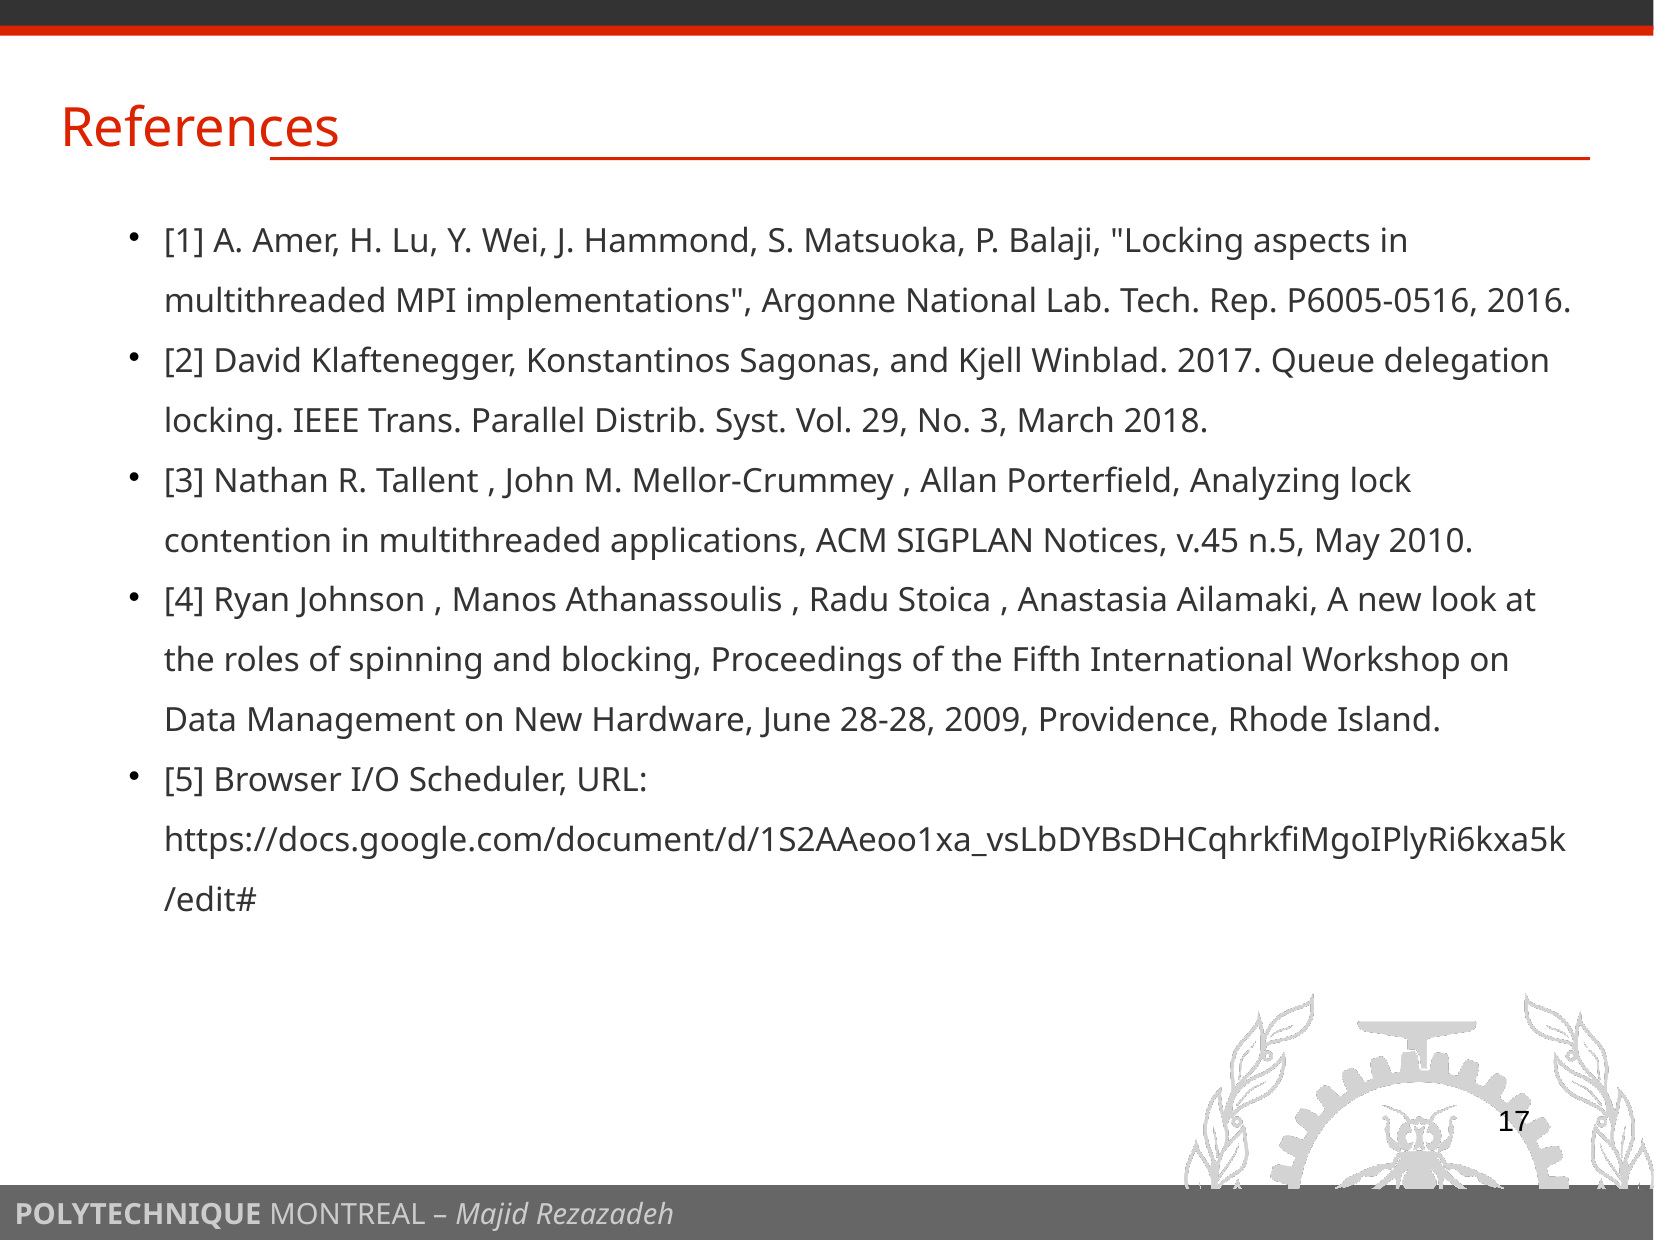

References
[1] A. Amer, H. Lu, Y. Wei, J. Hammond, S. Matsuoka, P. Balaji, "Locking aspects in multithreaded MPI implementations", Argonne National Lab. Tech. Rep. P6005-0516, 2016.
[2] David Klaftenegger, Konstantinos Sagonas, and Kjell Winblad. 2017. Queue delegation locking. IEEE Trans. Parallel Distrib. Syst. Vol. 29, No. 3, March 2018.
[3] Nathan R. Tallent , John M. Mellor-Crummey , Allan Porterfield, Analyzing lock contention in multithreaded applications, ACM SIGPLAN Notices, v.45 n.5, May 2010.
[4] Ryan Johnson , Manos Athanassoulis , Radu Stoica , Anastasia Ailamaki, A new look at the roles of spinning and blocking, Proceedings of the Fifth International Workshop on Data Management on New Hardware, June 28-28, 2009, Providence, Rhode Island.
[5] Browser I/O Scheduler, URL: https://docs.google.com/document/d/1S2AAeoo1xa_vsLbDYBsDHCqhrkfiMgoIPlyRi6kxa5k/edit#
17
POLYTECHNIQUE MONTREAL – Majid Rezazadeh